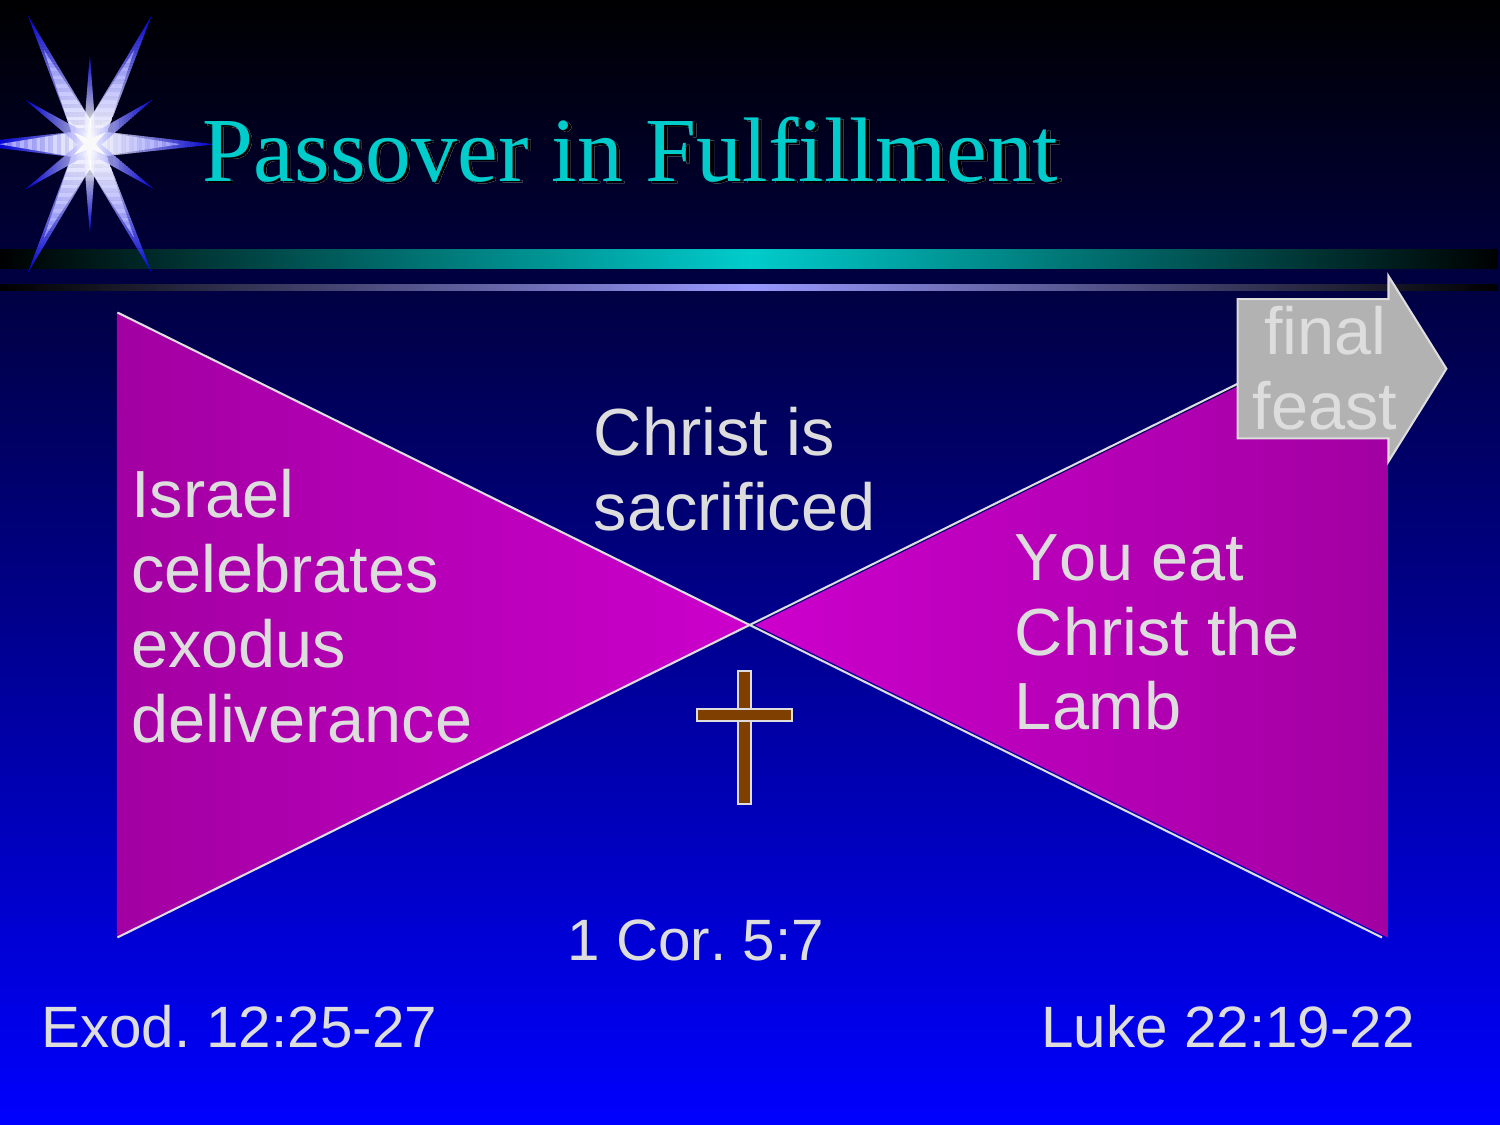

# Passover in Fulfillment
final
feast
Christ is sacrificed
Israel celebrates exodus deliverance
You eat Christ the Lamb
1 Cor. 5:7
Exod. 12:25-27
Luke 22:19-22